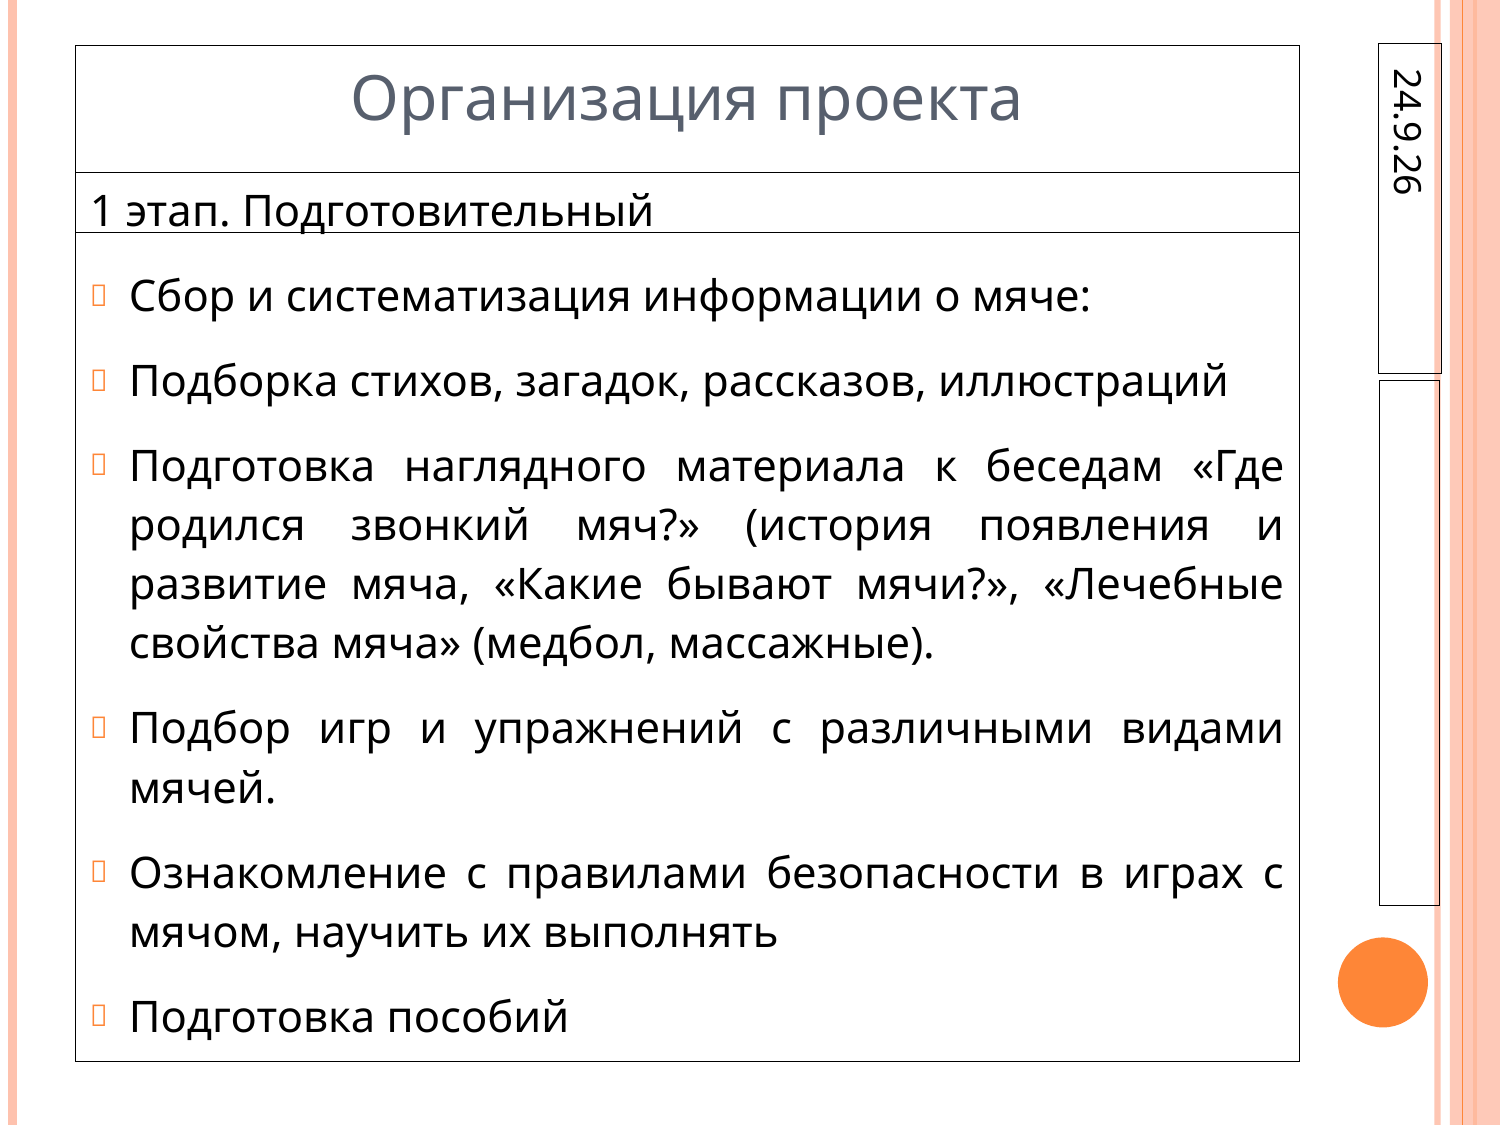

# Организация проекта
1 этап. Подготовительный
Сбор и систематизация информации о мяче:
Подборка стихов, загадок, рассказов, иллюстраций
Подготовка наглядного материала к беседам «Где родился звонкий мяч?» (история появления и развитие мяча, «Какие бывают мячи?», «Лечебные свойства мяча» (медбол, массажные).
Подбор игр и упражнений с различными видами мячей.
Ознакомление с правилами безопасности в играх с мячом, научить их выполнять
Подготовка пособий